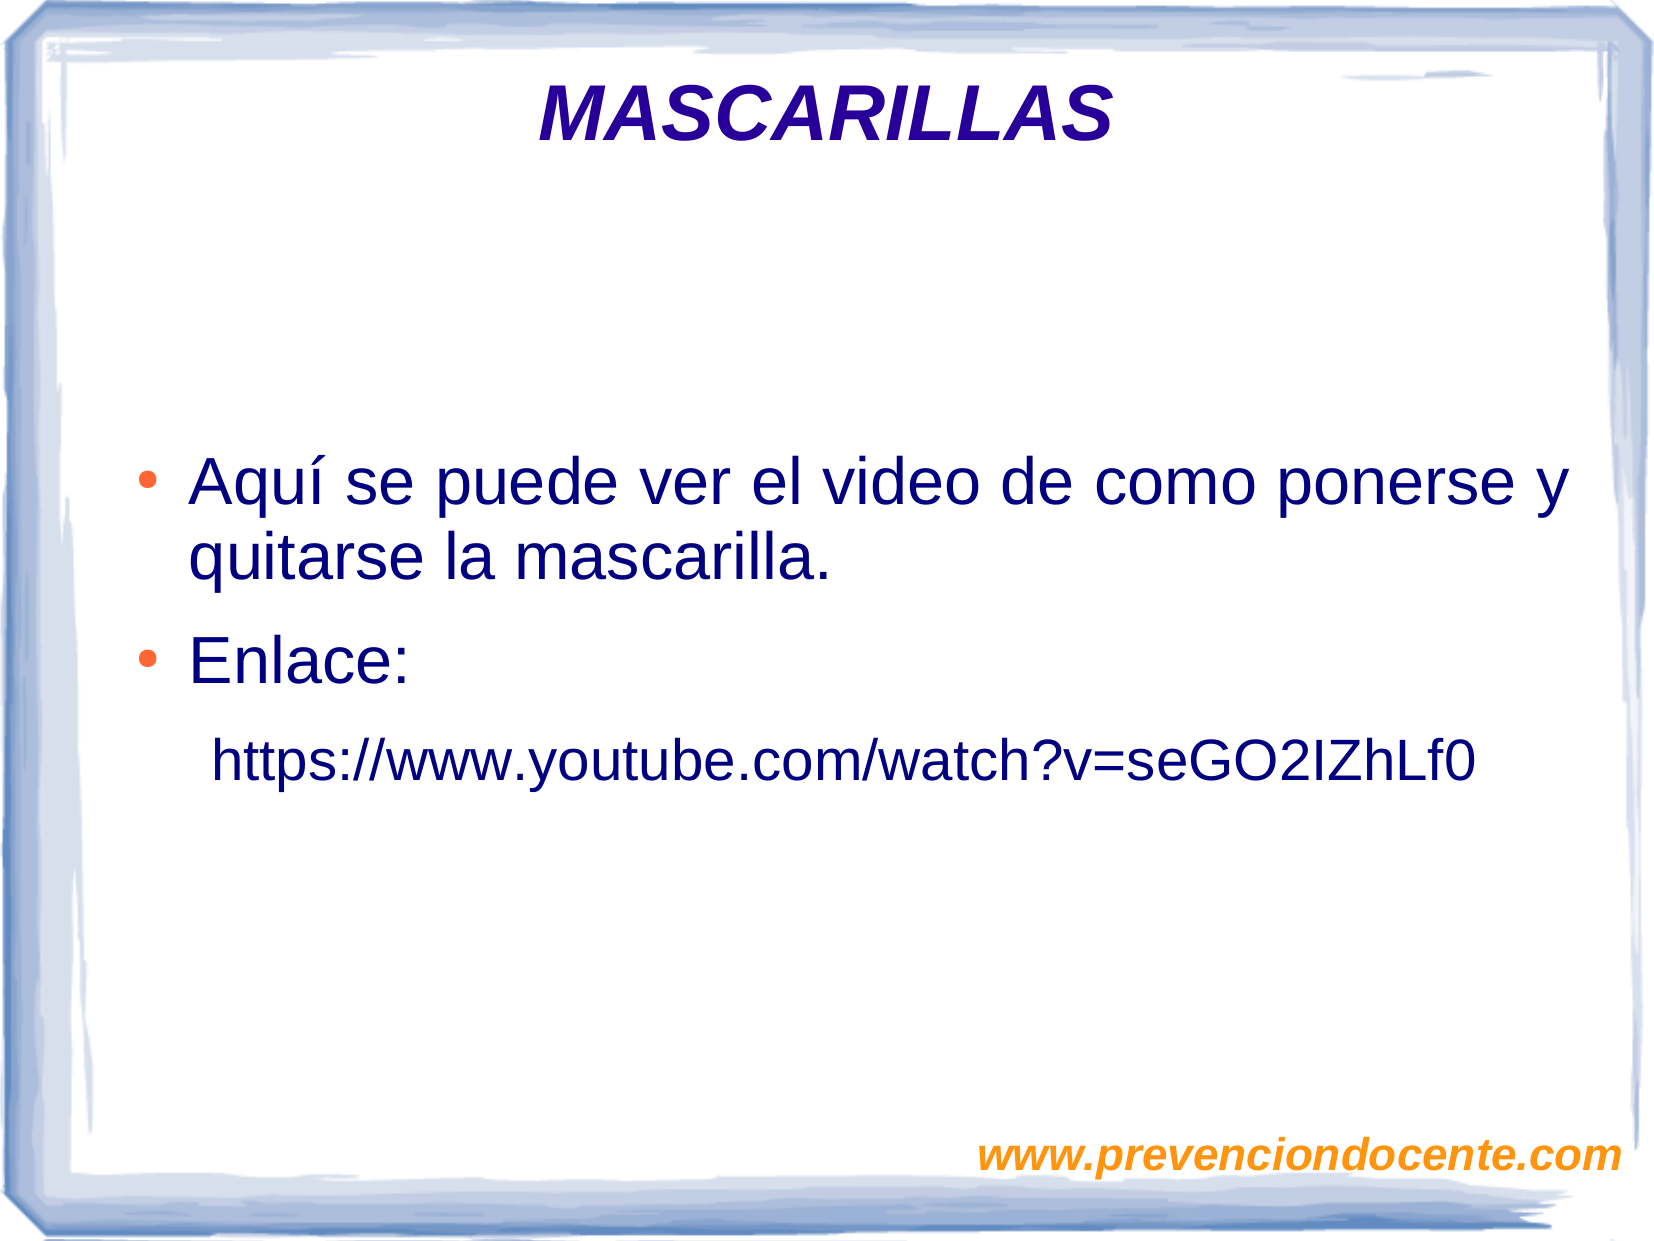

# MASCARILLAS
Aquí se puede ver el video de como ponerse y quitarse la mascarilla.
Enlace:
https://www.youtube.com/watch?v=seGO2IZhLf0
www.prevenciondocente.com